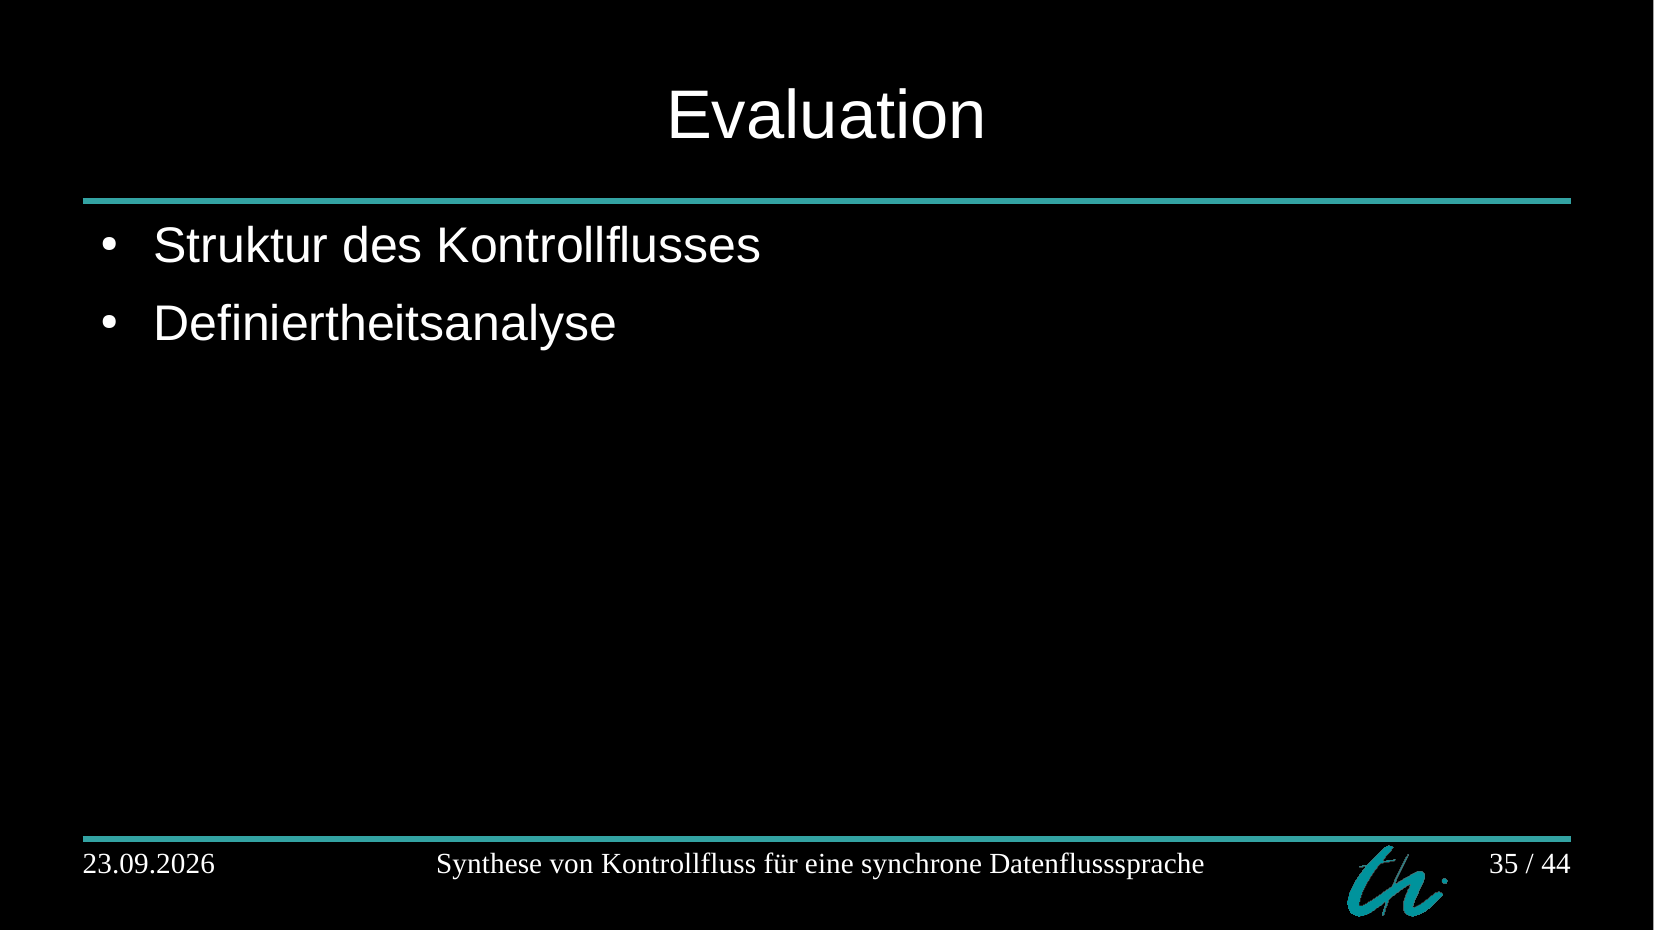

# Evaluation
Struktur des Kontrollflusses
Definiertheitsanalyse
Synthese von Kontrollfluss für eine synchrone Datenflusssprache
35